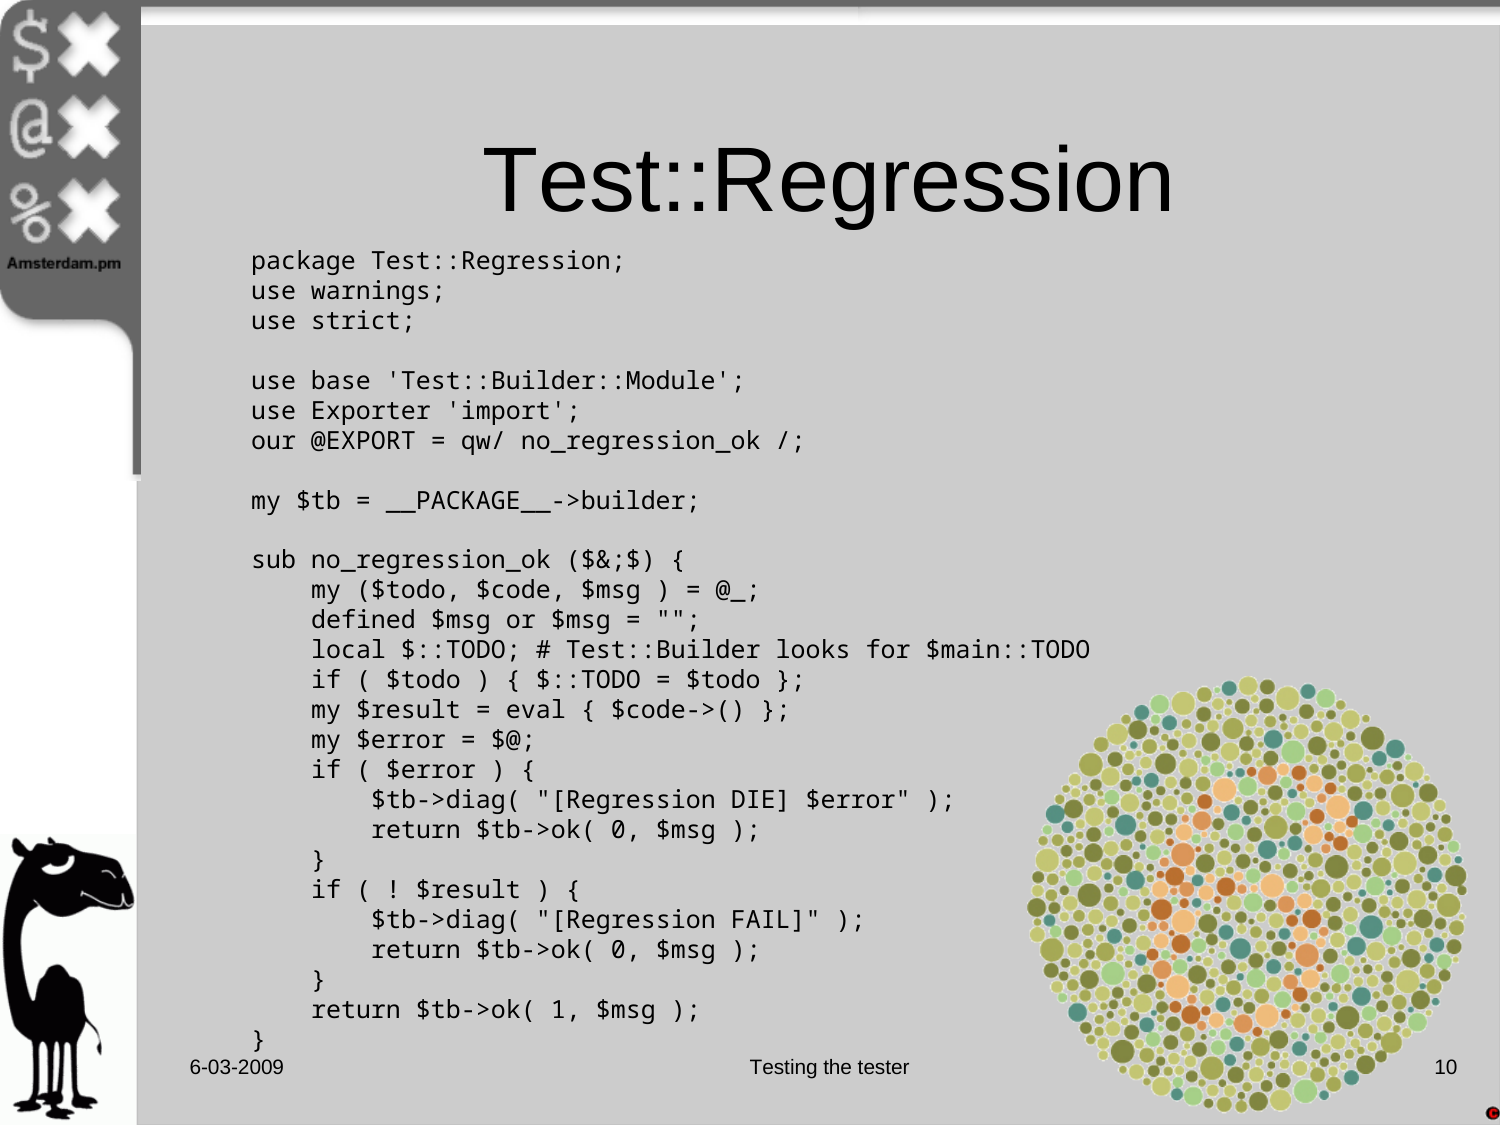

# Test::Regression
package Test::Regression;
use warnings;
use strict;
use base 'Test::Builder::Module';
use Exporter 'import';
our @EXPORT = qw/ no_regression_ok /;
my $tb = __PACKAGE__->builder;
sub no_regression_ok ($&;$) {
 my ($todo, $code, $msg ) = @_;
 defined $msg or $msg = "";
 local $::TODO; # Test::Builder looks for $main::TODO
 if ( $todo ) { $::TODO = $todo };
 my $result = eval { $code->() };
 my $error = $@;
 if ( $error ) {
 $tb->diag( "[Regression DIE] $error" );
 return $tb->ok( 0, $msg );
 }
 if ( ! $result ) {
 $tb->diag( "[Regression FAIL]" );
 return $tb->ok( 0, $msg );
 }
 return $tb->ok( 1, $msg );
}
6-03-2009
Testing the tester
10